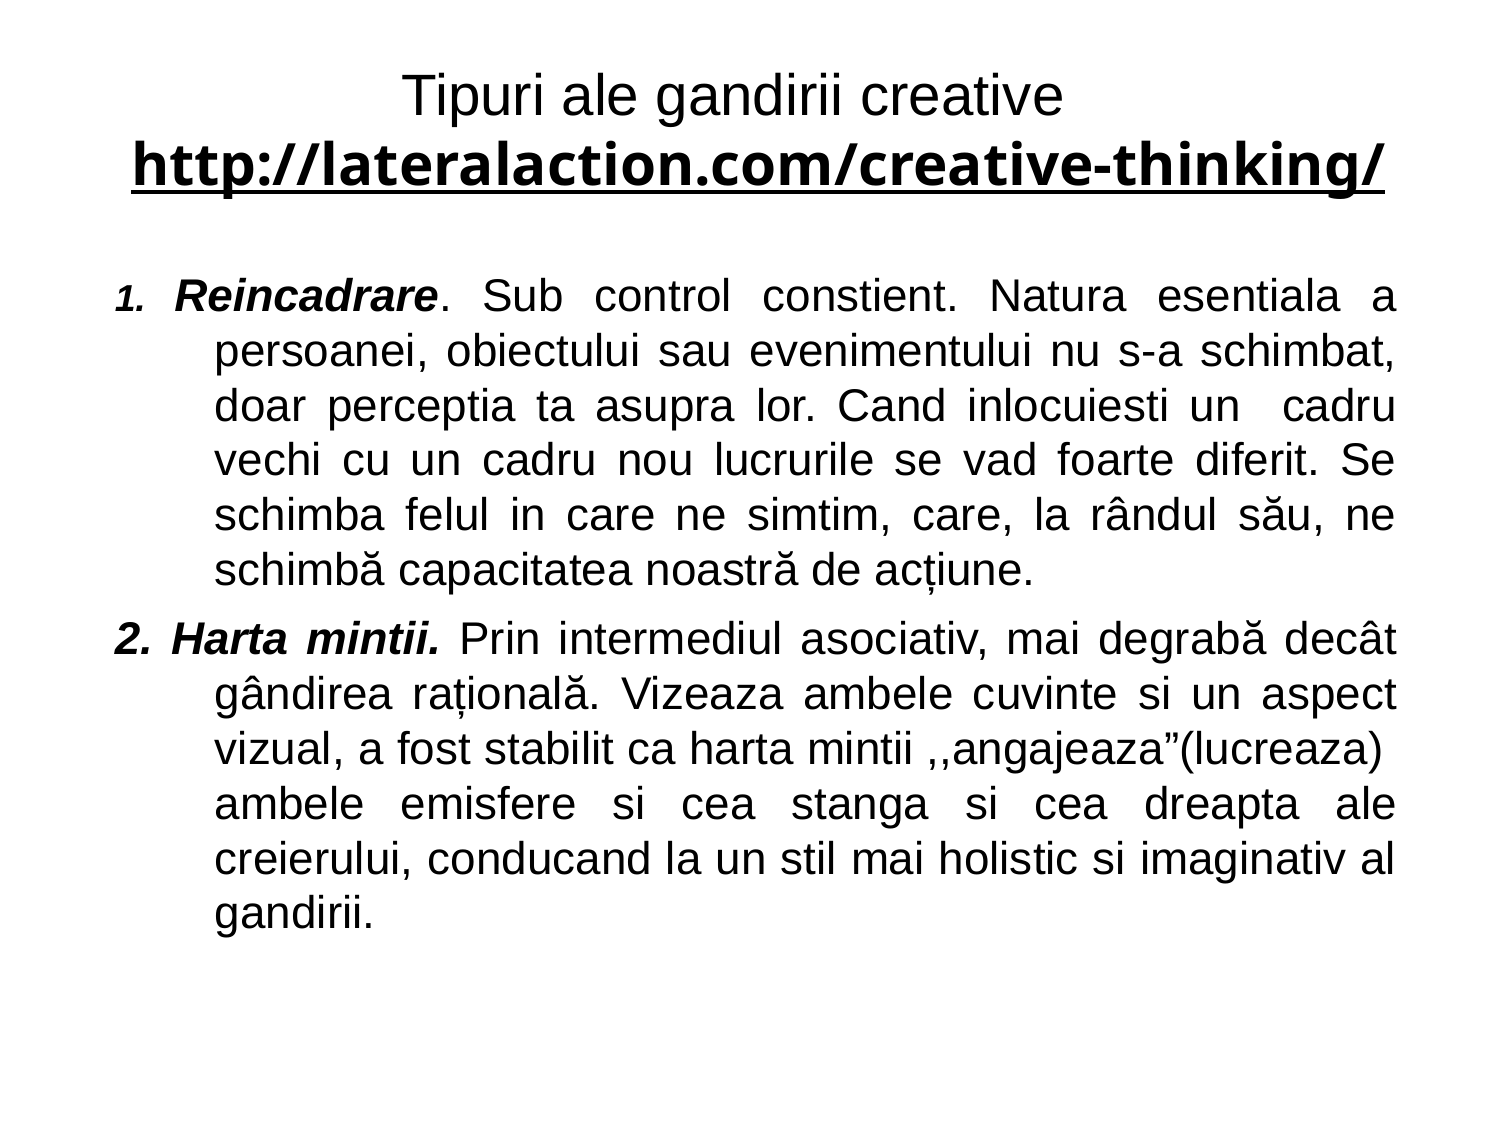

# Tipuri ale gandirii creative http://lateralaction.com/creative-thinking/
1. Reincadrare. Sub control constient. Natura esentiala a persoanei, obiectului sau evenimentului nu s-a schimbat, doar perceptia ta asupra lor. Cand inlocuiesti un cadru vechi cu un cadru nou lucrurile se vad foarte diferit. Se schimba felul in care ne simtim, care, la rândul său, ne schimbă capacitatea noastră de acțiune.
2. Harta mintii. Prin intermediul asociativ, mai degrabă decât gândirea rațională. Vizeaza ambele cuvinte si un aspect vizual, a fost stabilit ca harta mintii ,,angajeaza”(lucreaza) ambele emisfere si cea stanga si cea dreapta ale creierului, conducand la un stil mai holistic si imaginativ al gandirii.